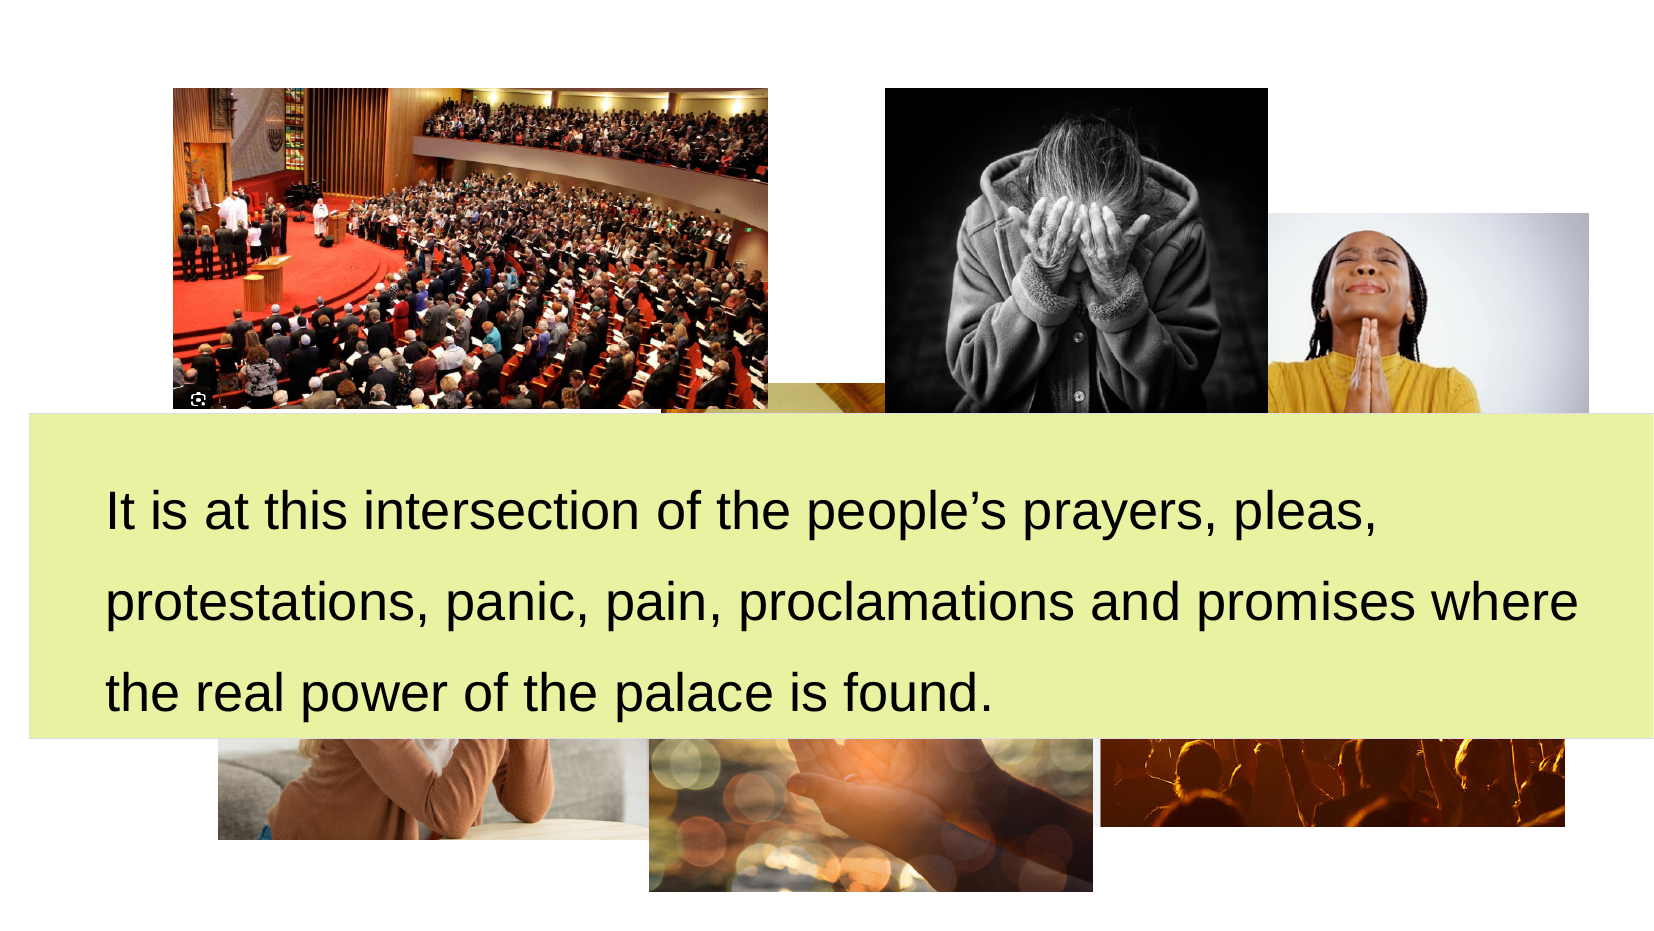

It is at this intersection of the people’s prayers, pleas,
protestations, panic, pain, proclamations and promises where
the real power of the palace is found.